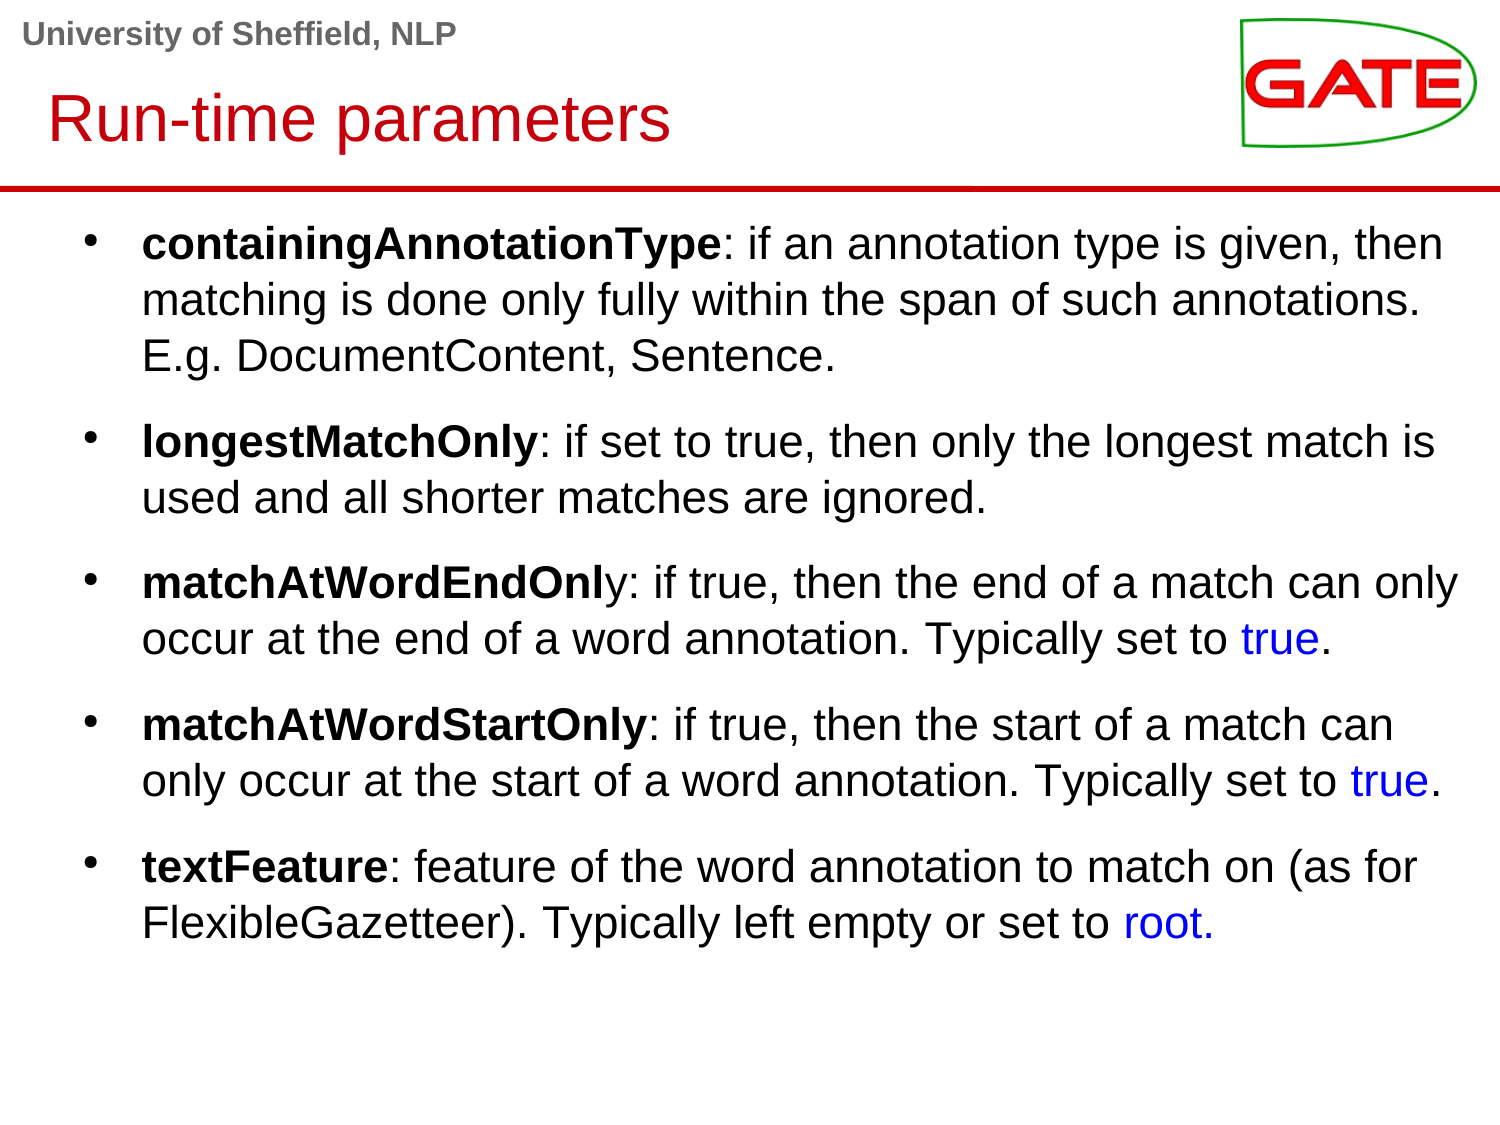

# Run-time parameters
containingAnnotationType: if an annotation type is given, then matching is done only fully within the span of such annotations.
E.g. DocumentContent, Sentence.
longestMatchOnly: if set to true, then only the longest match is used and all shorter matches are ignored.
matchAtWordEndOnly: if true, then the end of a match can only occur at the end of a word annotation. Typically set to true.
matchAtWordStartOnly: if true, then the start of a match can only occur at the start of a word annotation. Typically set to true.
textFeature: feature of the word annotation to match on (as for FlexibleGazetteer). Typically left empty or set to root.